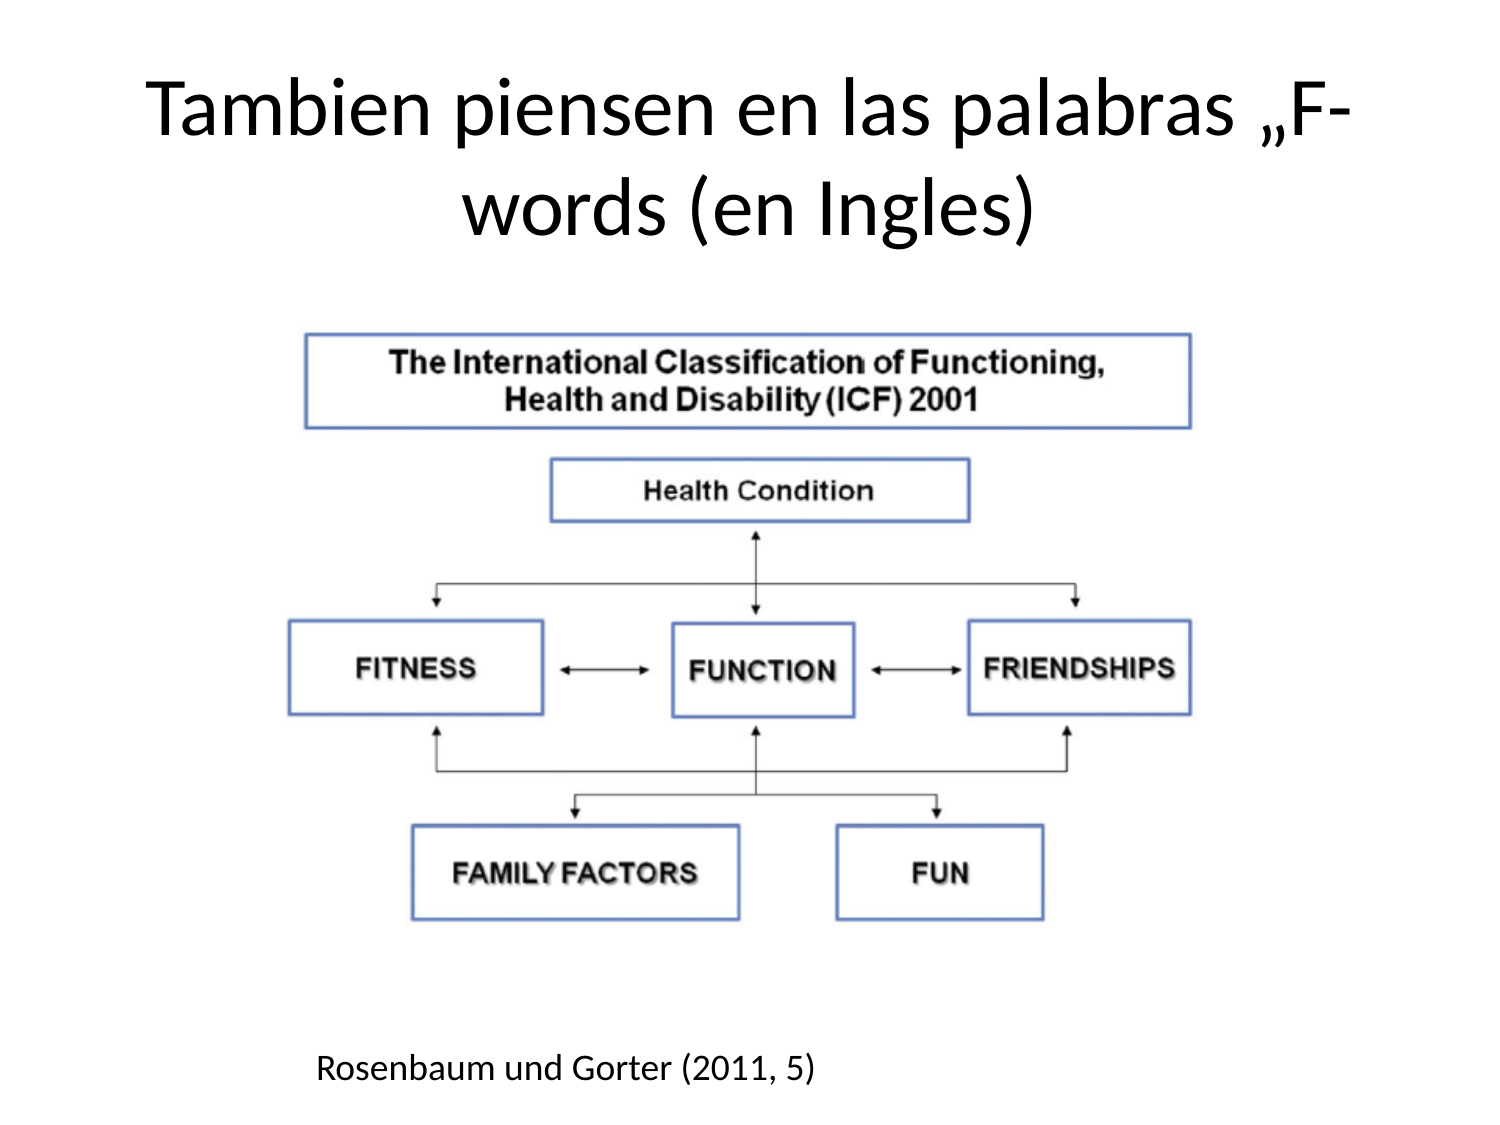

# Tambien piensen en las palabras „F-words (en Ingles)
Rosenbaum und Gorter (2011, 5)